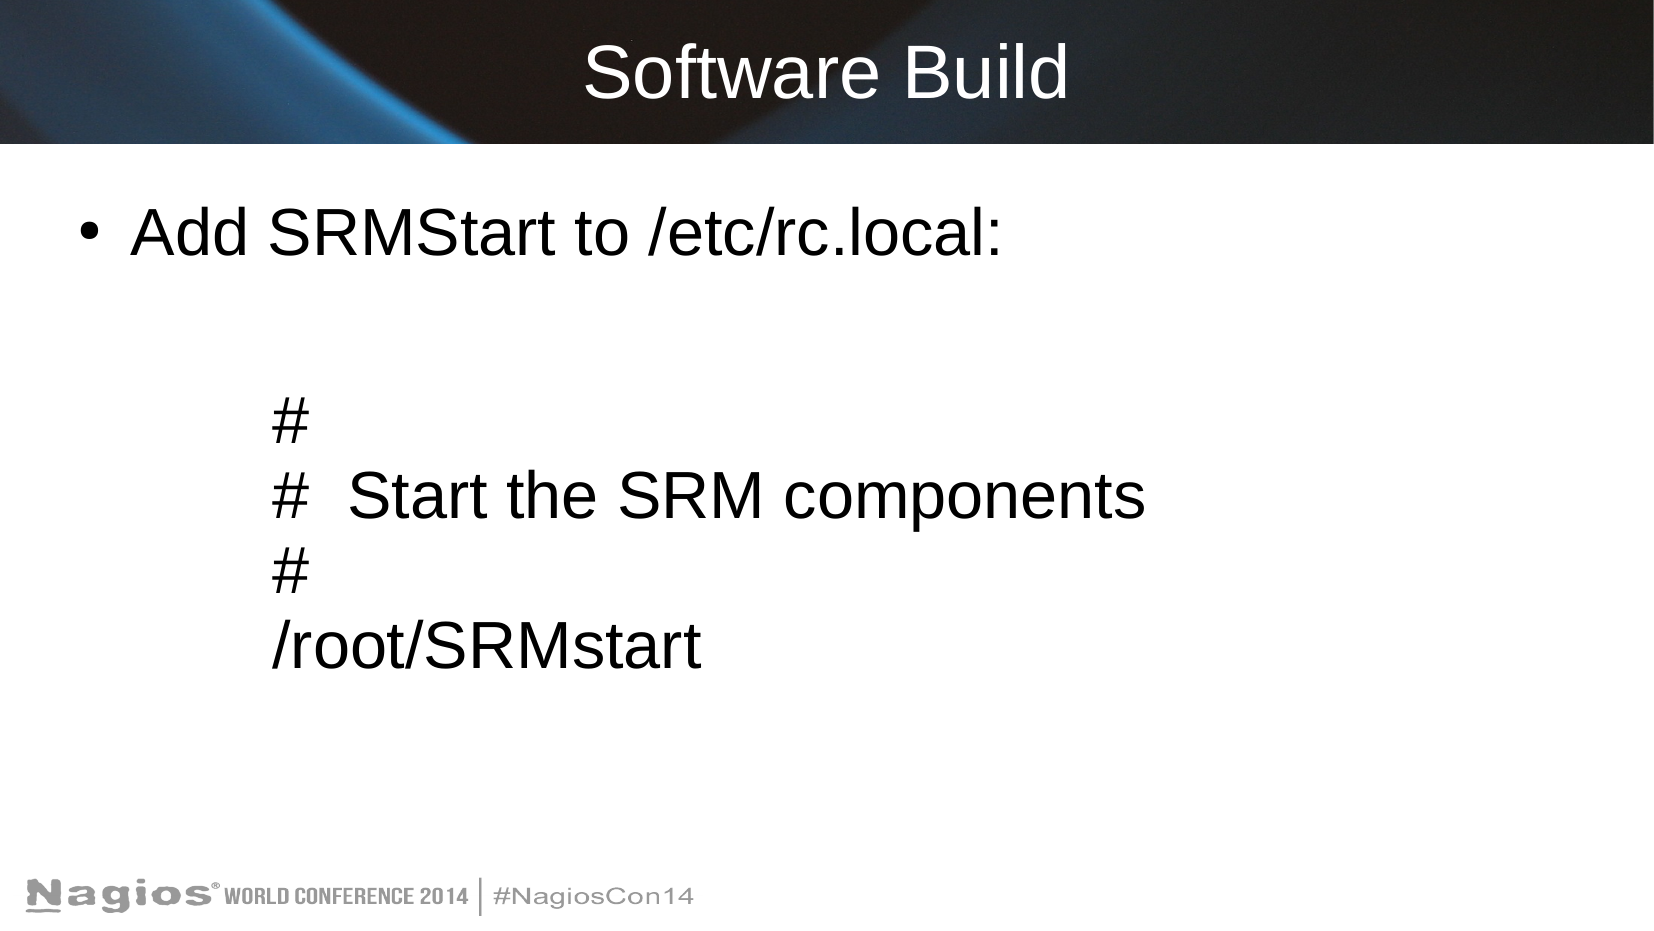

# Software Build
Add SRMStart to /etc/rc.local:
#
#	Start the SRM components
#
/root/SRMstart